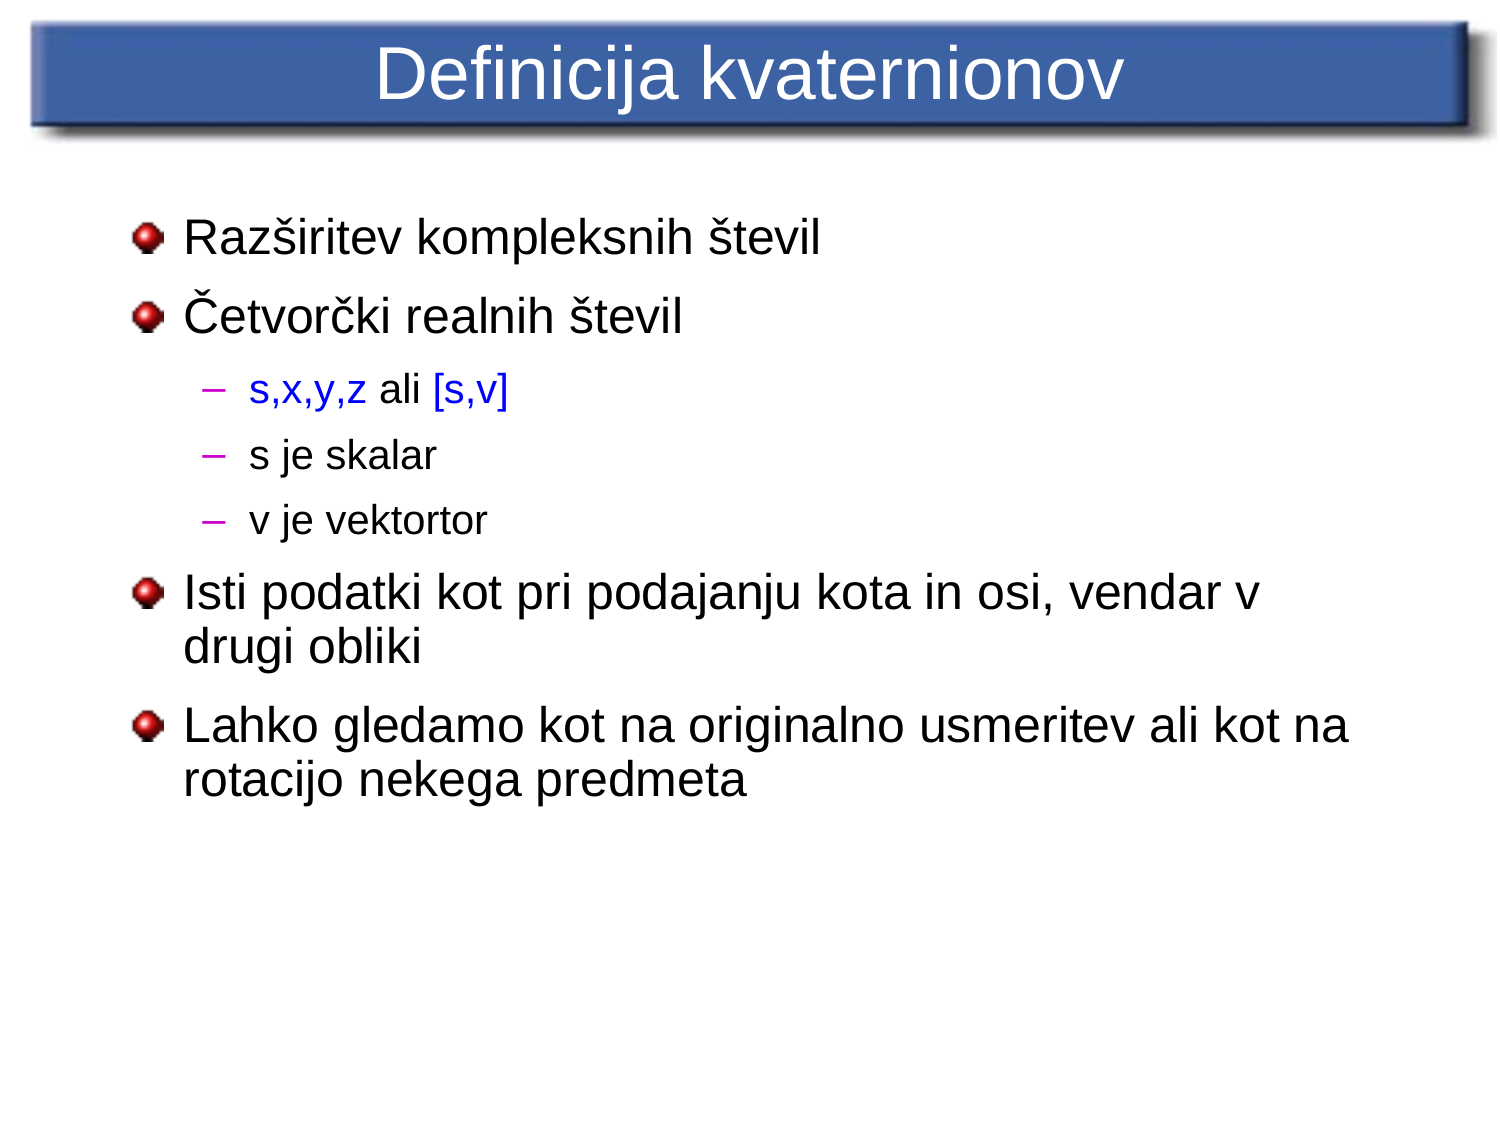

# Definicija kvaternionov
Razširitev kompleksnih števil
Četvorčki realnih števil
s,x,y,z ali [s,v]
s je skalar
v je vektortor
Isti podatki kot pri podajanju kota in osi, vendar v drugi obliki
Lahko gledamo kot na originalno usmeritev ali kot na rotacijo nekega predmeta